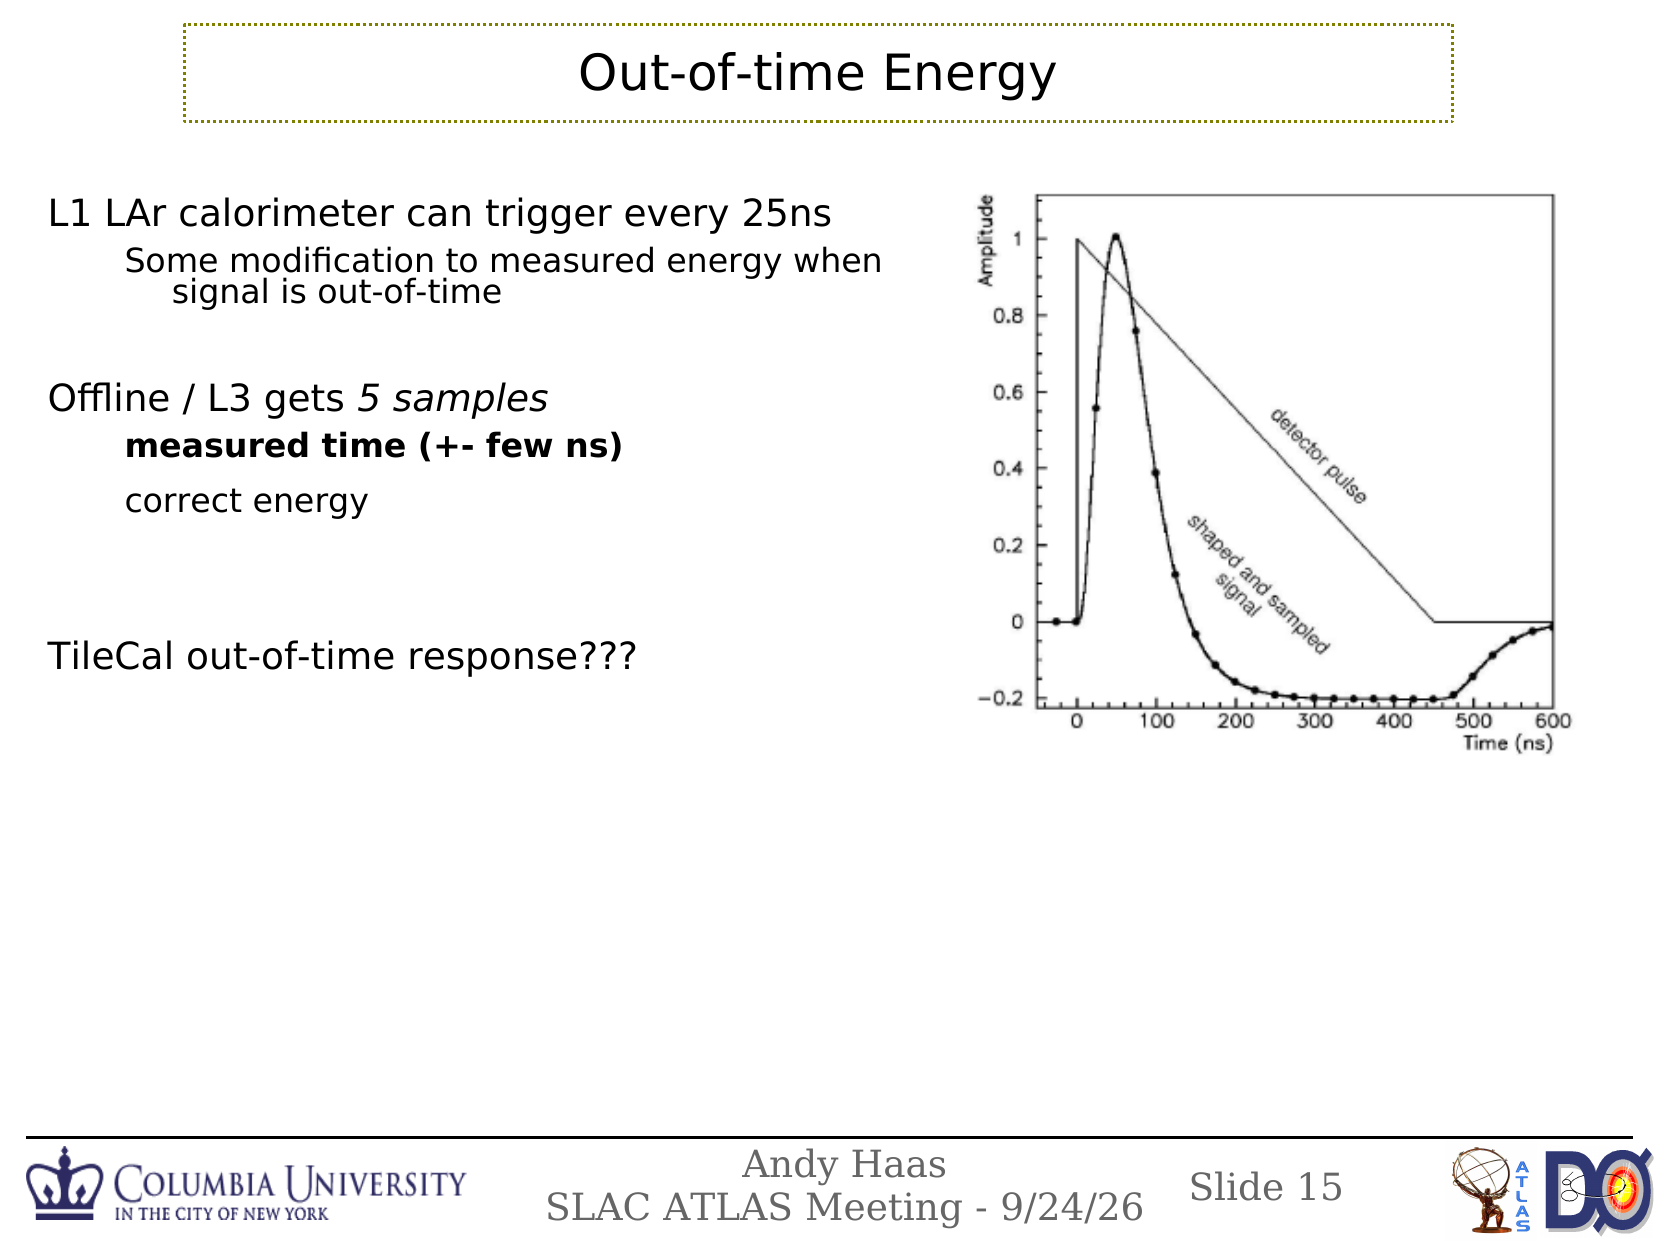

# Out-of-time Energy
L1 LAr calorimeter can trigger every 25ns
Some modification to measured energy when signal is out-of-time
Offline / L3 gets 5 samples
measured time (+- few ns)
correct energy
TileCal out-of-time response???